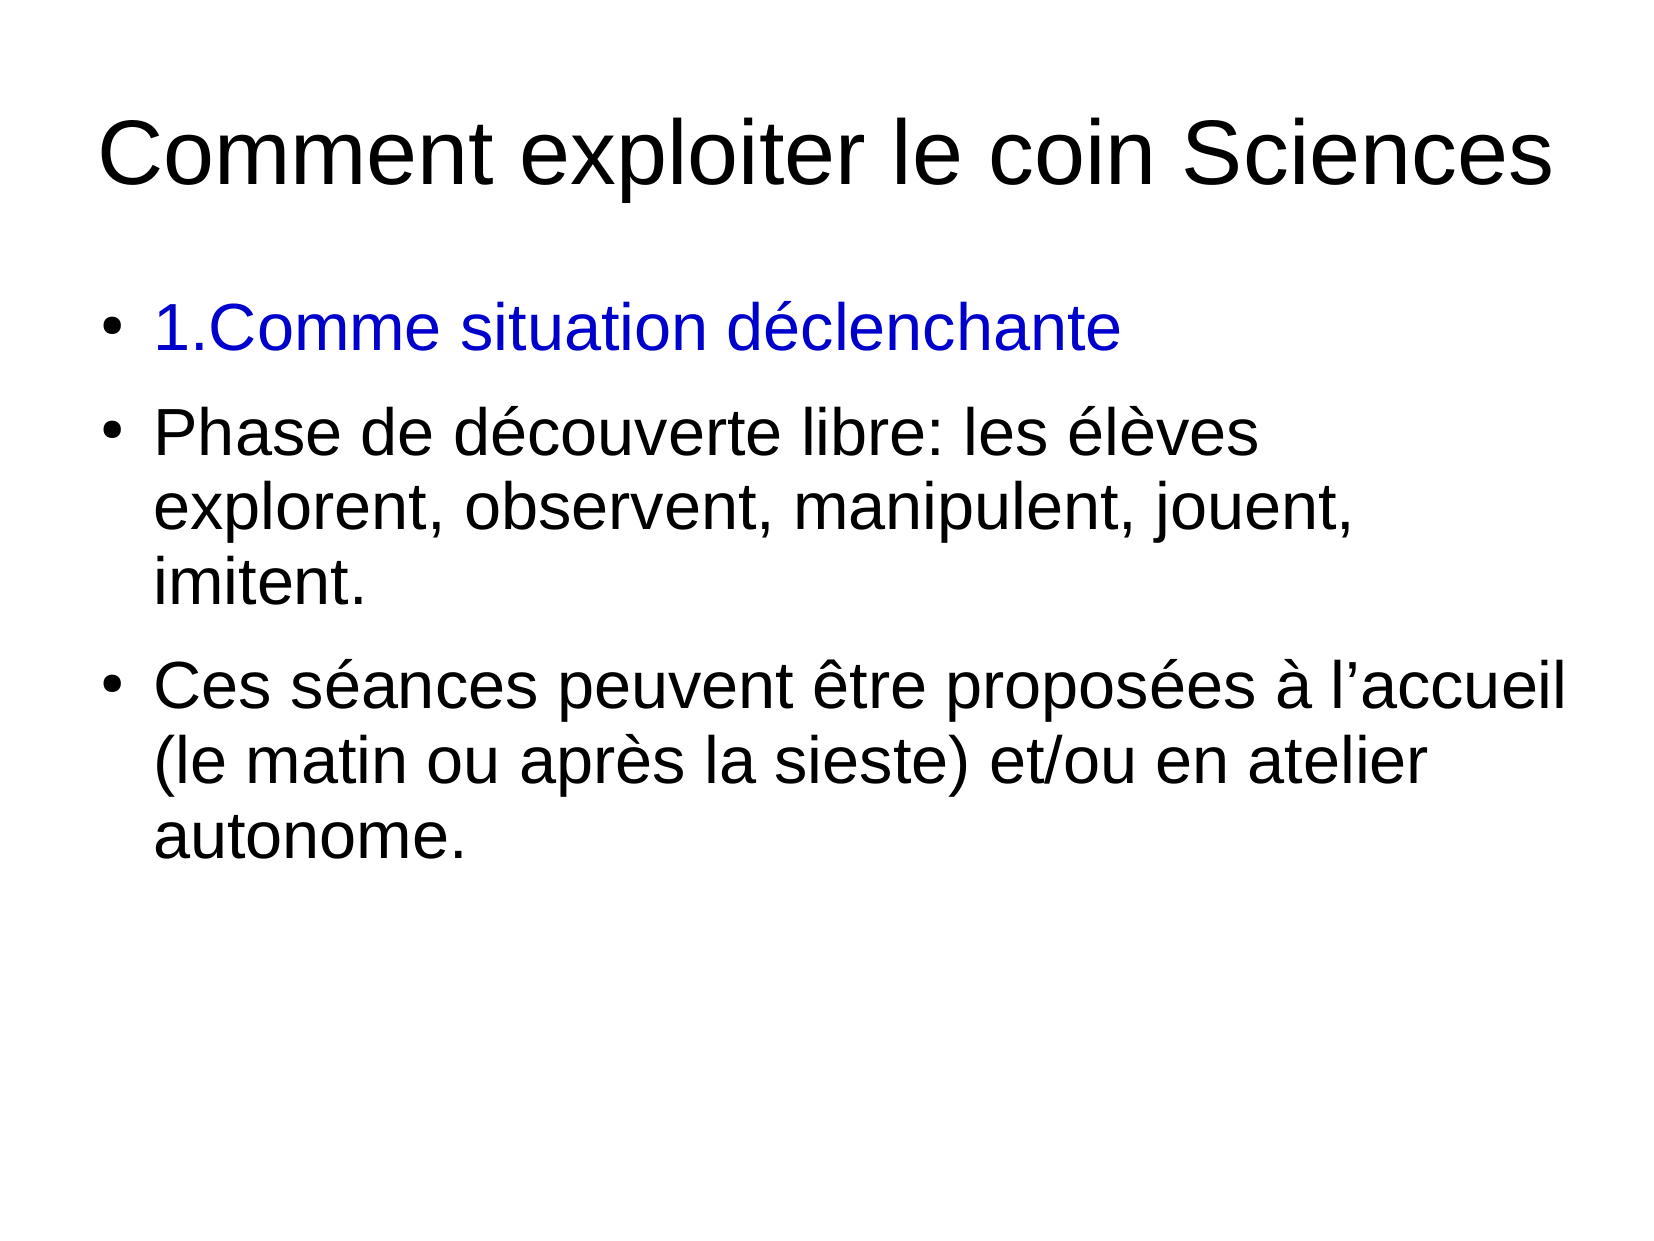

# Comment exploiter le coin Sciences
1.Comme situation déclenchante
Phase de découverte libre: les élèves explorent, observent, manipulent, jouent, imitent.
Ces séances peuvent être proposées à l’accueil (le matin ou après la sieste) et/ou en atelier autonome.